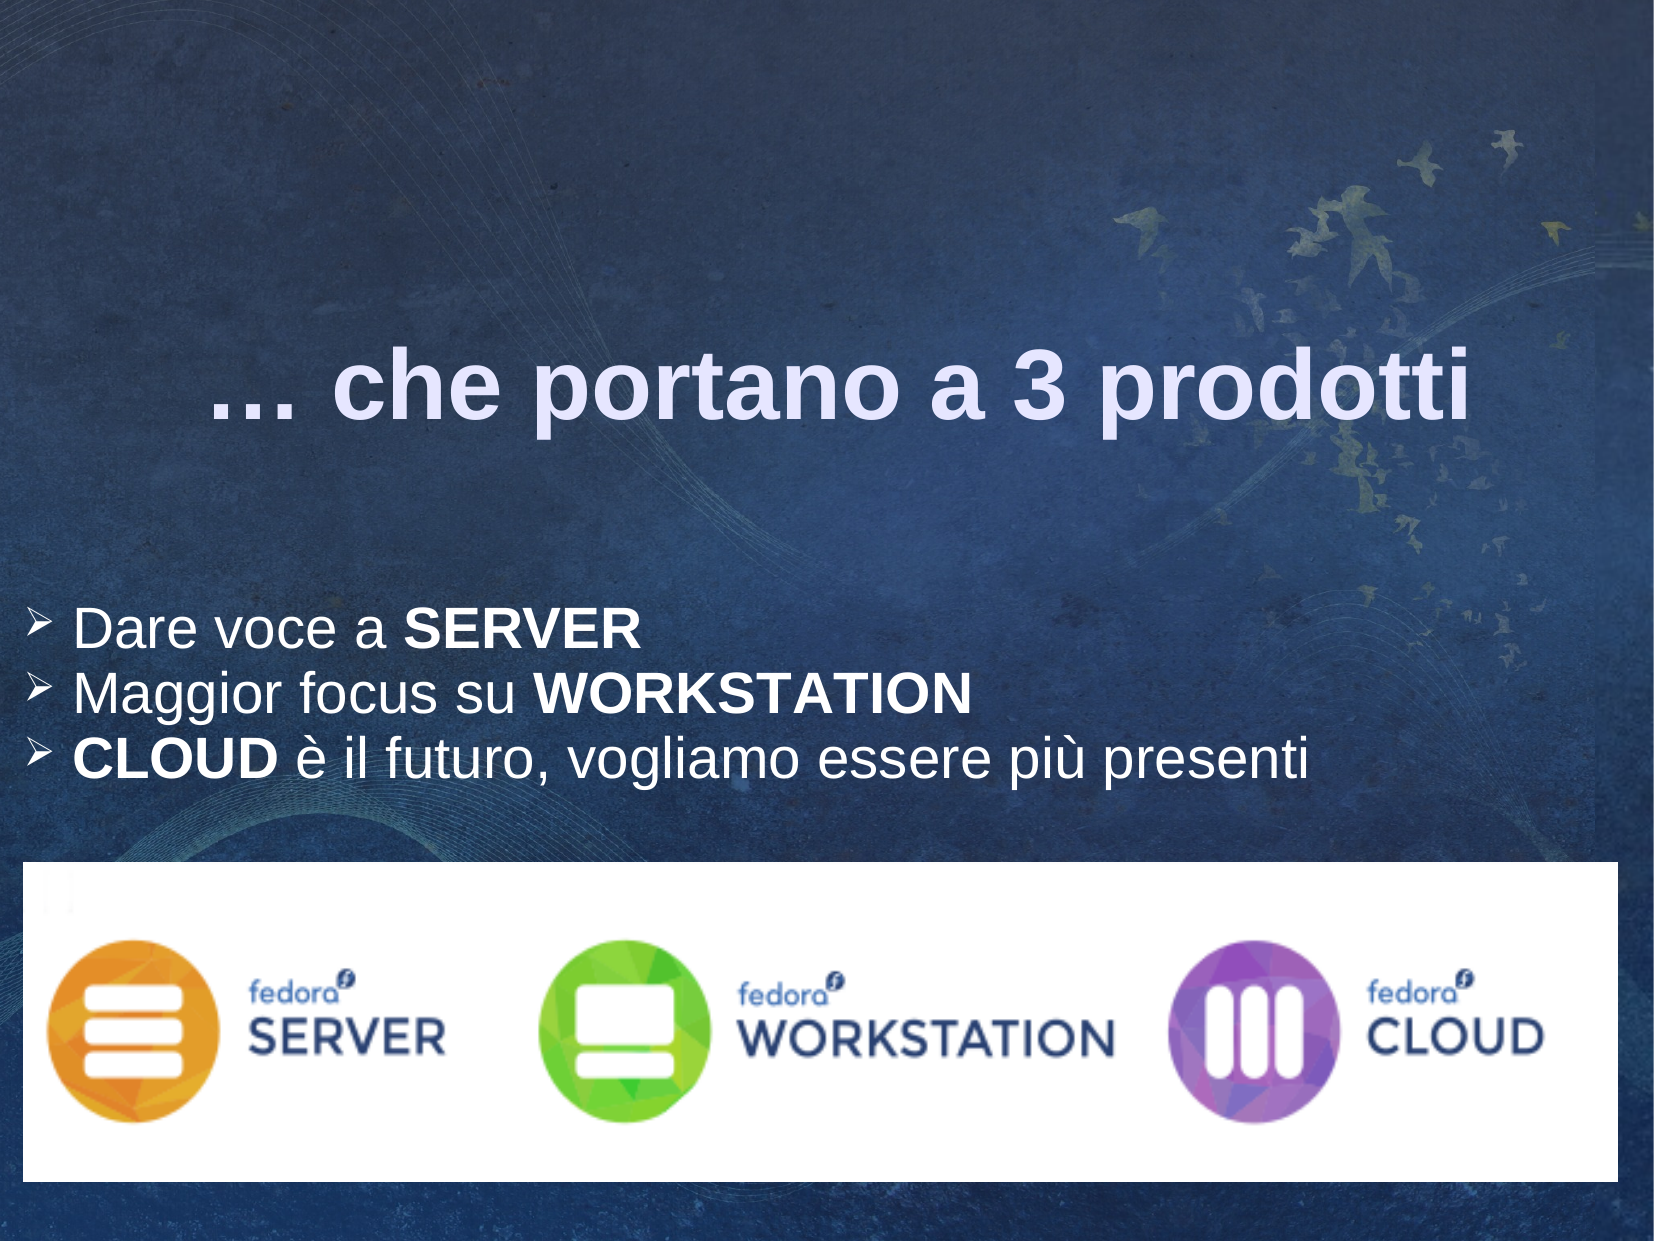

# … che portano a 3 prodotti
 Dare voce a SERVER
 Maggior focus su WORKSTATION
 CLOUD è il futuro, vogliamo essere più presenti